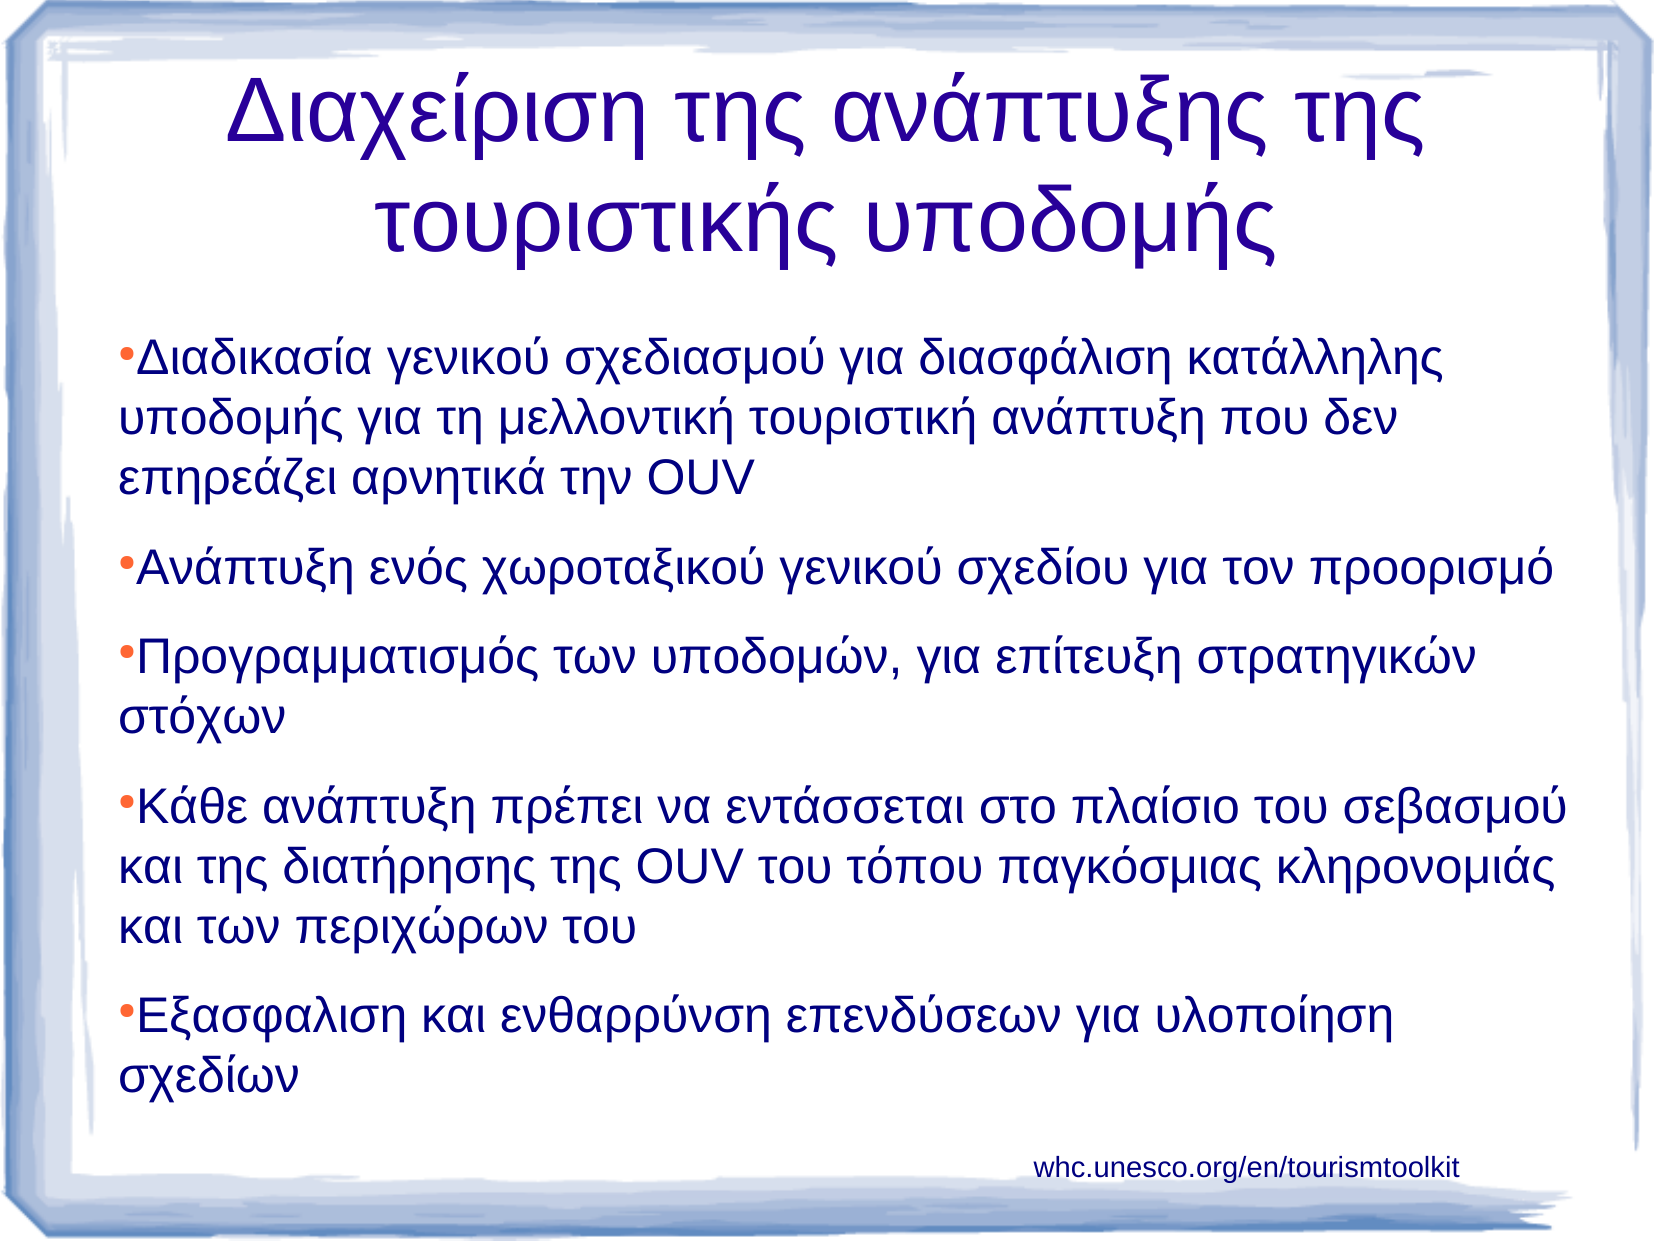

# Διαχείριση της ανάπτυξης της τουριστικής υποδομής
Διαδικασία γενικού σχεδιασμού για διασφάλιση κατάλληλης υποδομής για τη μελλοντική τουριστική ανάπτυξη που δεν επηρεάζει αρνητικά την OUV
Ανάπτυξη ενός χωροταξικού γενικού σχεδίου για τον προορισμό
Προγραμματισμός των υποδομών, για επίτευξη στρατηγικών στόχων
Κάθε ανάπτυξη πρέπει να εντάσσεται στο πλαίσιο του σεβασμού και της διατήρησης της OUV του τόπου παγκόσμιας κληρονομιάς και των περιχώρων του
Εξασφαλιση και ενθαρρύνση επενδύσεων για υλοποίηση σχεδίων
whc.unesco.org/en/tourismtoolkit